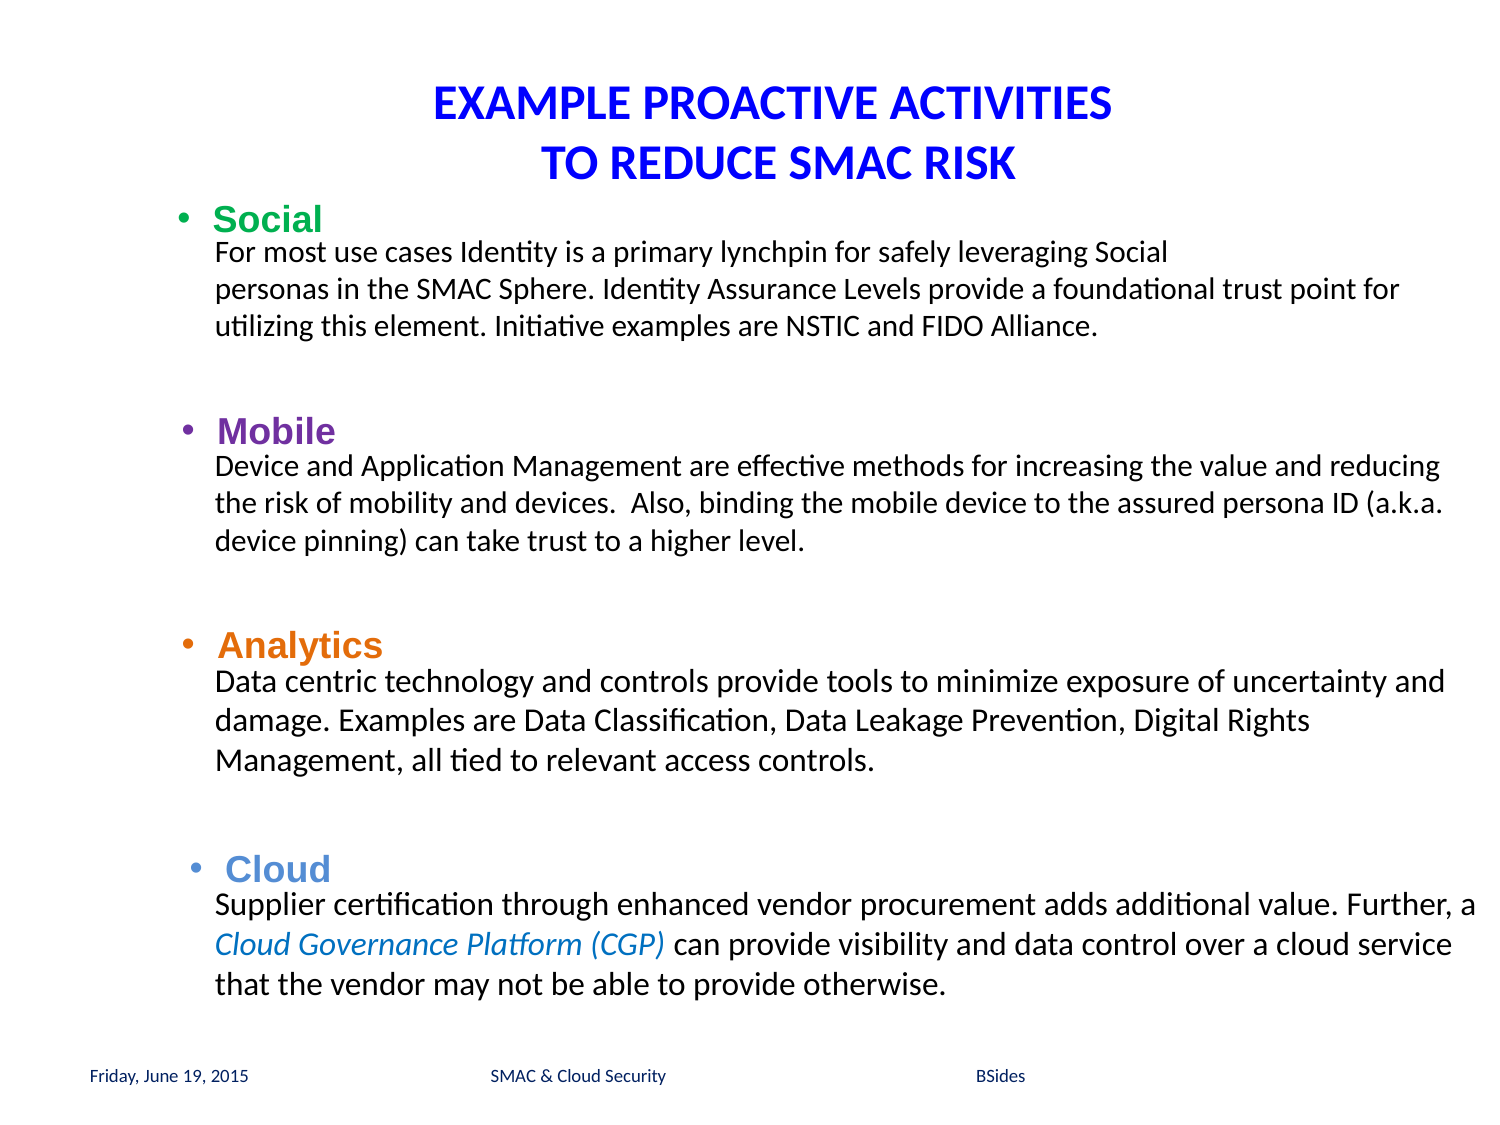

EXAMPLE PROACTIVE ACTIVITIES
TO REDUCE SMAC RISK
Social
For most use cases Identity is a primary lynchpin for safely leveraging Social
personas in the SMAC Sphere. Identity Assurance Levels provide a foundational trust point for utilizing this element. Initiative examples are NSTIC and FIDO Alliance.
Mobile
Device and Application Management are effective methods for increasing the value and reducing the risk of mobility and devices. Also, binding the mobile device to the assured persona ID (a.k.a. device pinning) can take trust to a higher level.
Analytics
Data centric technology and controls provide tools to minimize exposure of uncertainty and damage. Examples are Data Classification, Data Leakage Prevention, Digital Rights Management, all tied to relevant access controls.
Cloud
Supplier certification through enhanced vendor procurement adds additional value. Further, a Cloud Governance Platform (CGP) can provide visibility and data control over a cloud service that the vendor may not be able to provide otherwise.
Friday, June 19, 2015 SMAC & Cloud Security BSides